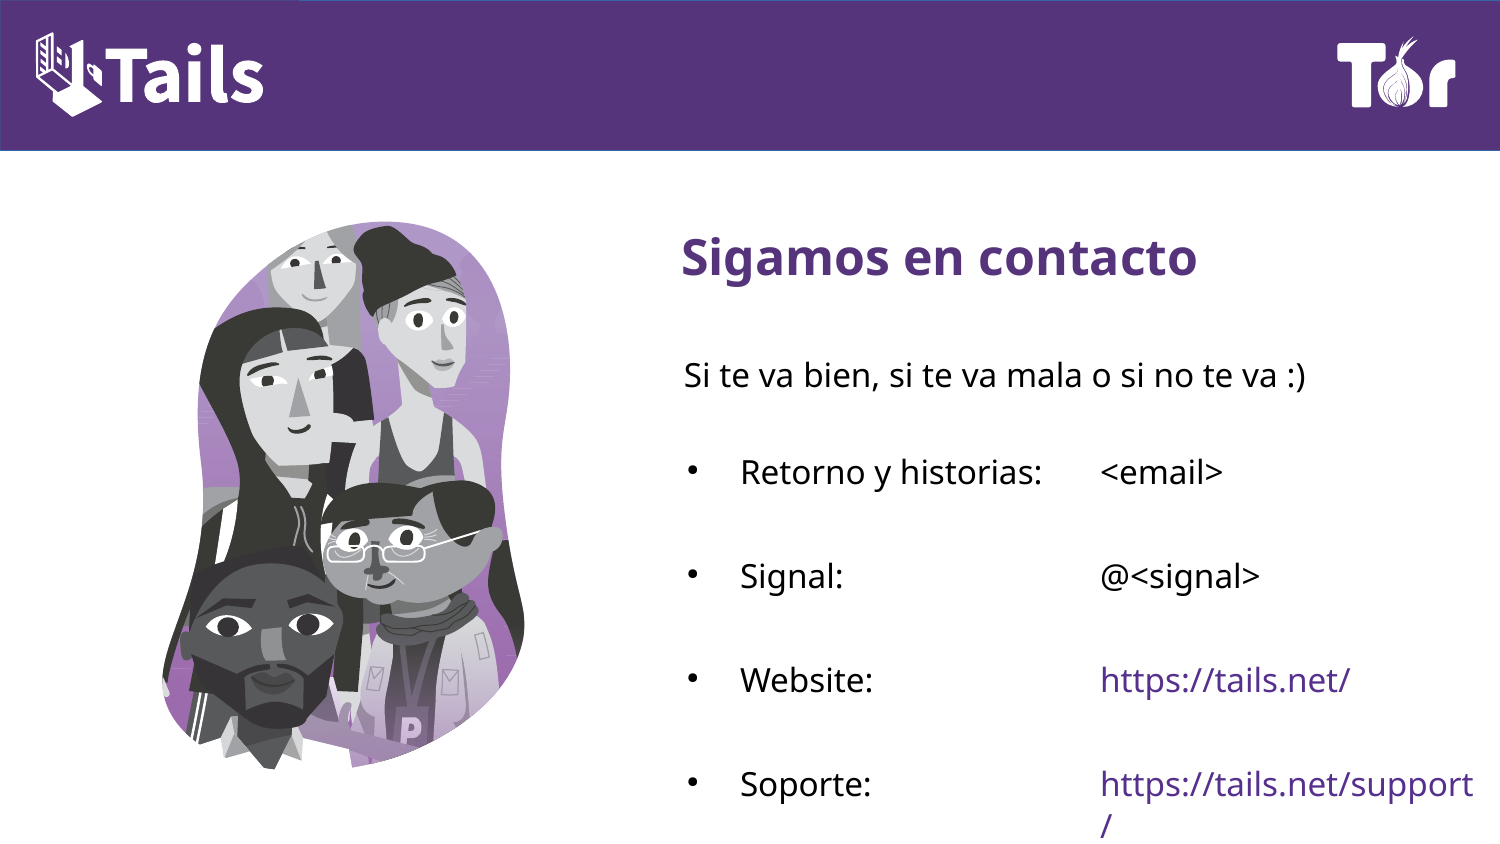

# Sigamos en contacto
Si te va bien, si te va mala o si no te va :)
Retorno y historias:
Signal:
Website:
Soporte:
<email>
@<signal>
https://tails.net/
https://tails.net/support/